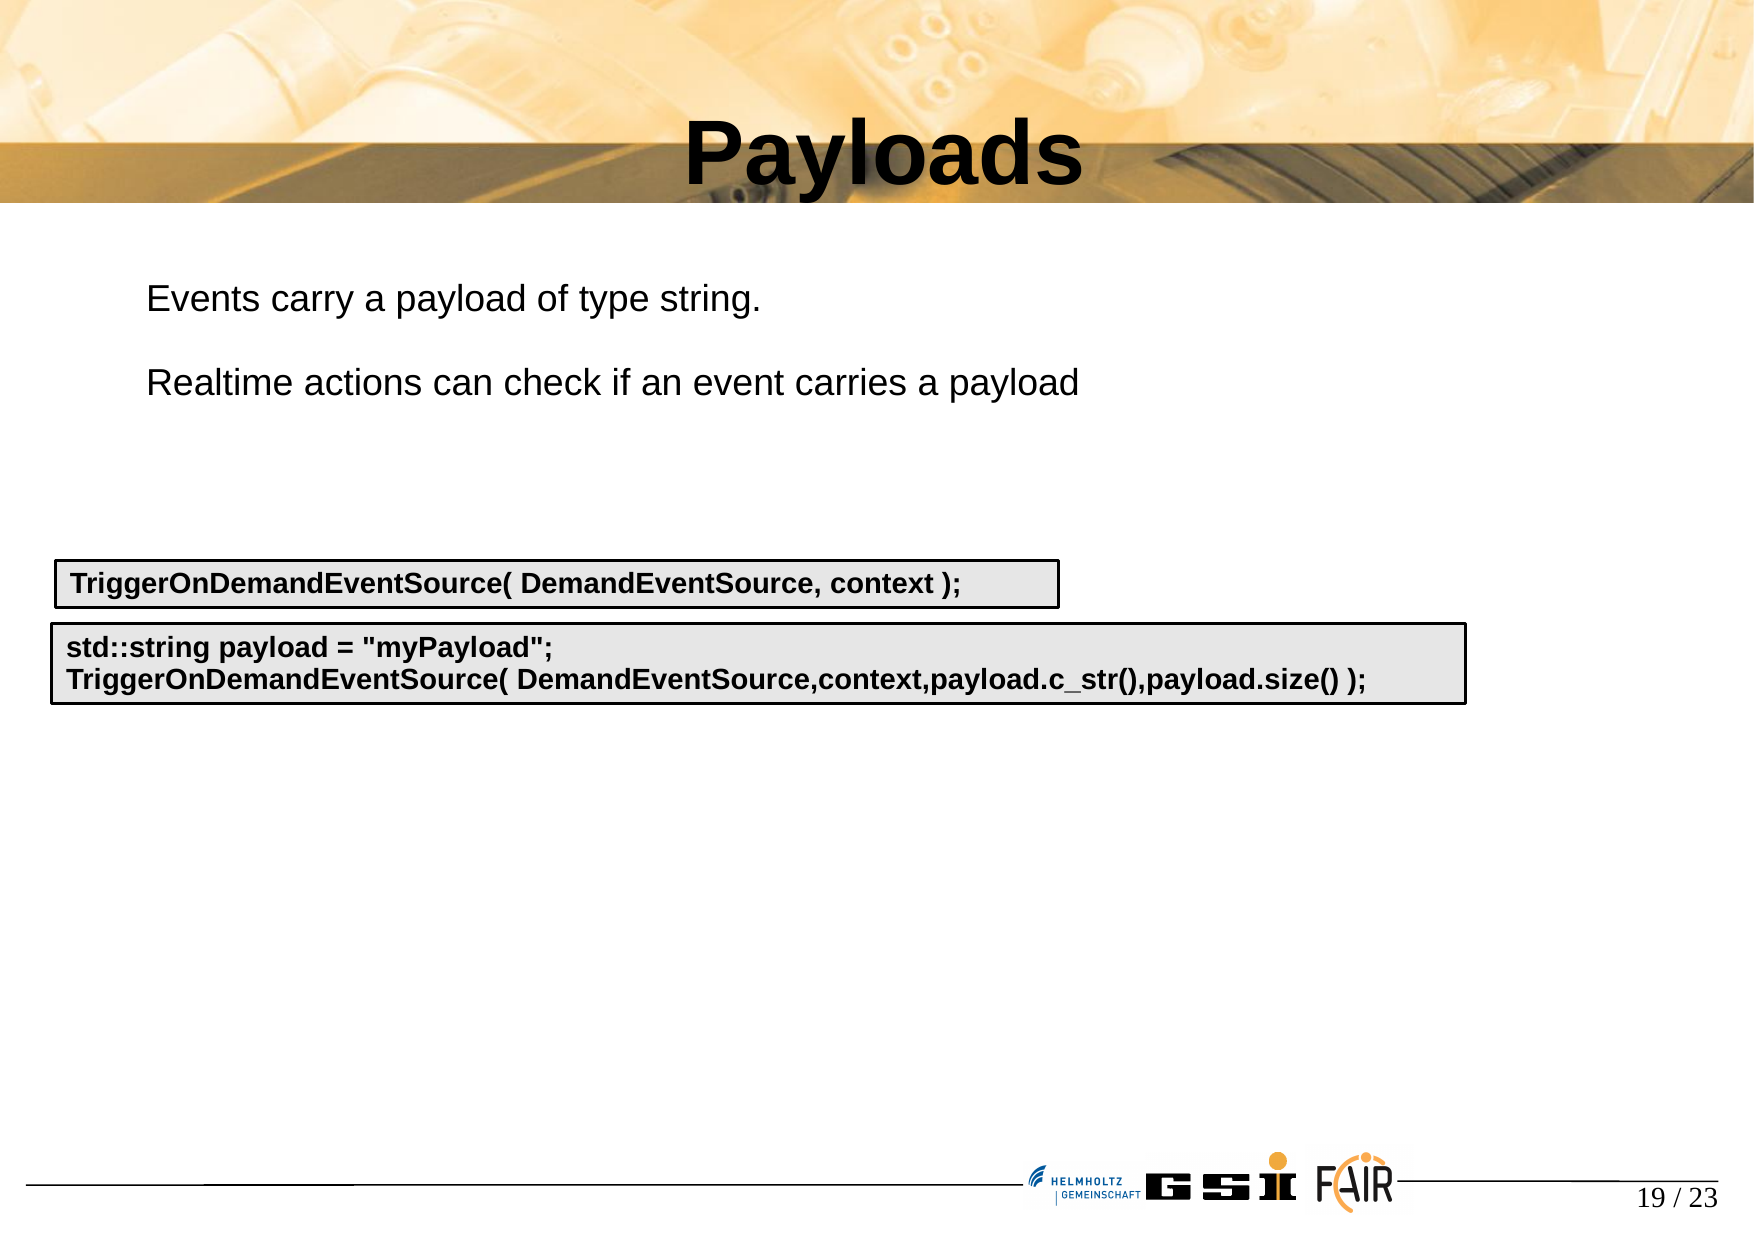

# Payloads
Events carry a payload of type string.
Realtime actions can check if an event carries a payload
TriggerOnDemandEventSource( DemandEventSource, context );
std::string payload = "myPayload";
TriggerOnDemandEventSource( DemandEventSource,context,payload.c_str(),payload.size() );
19